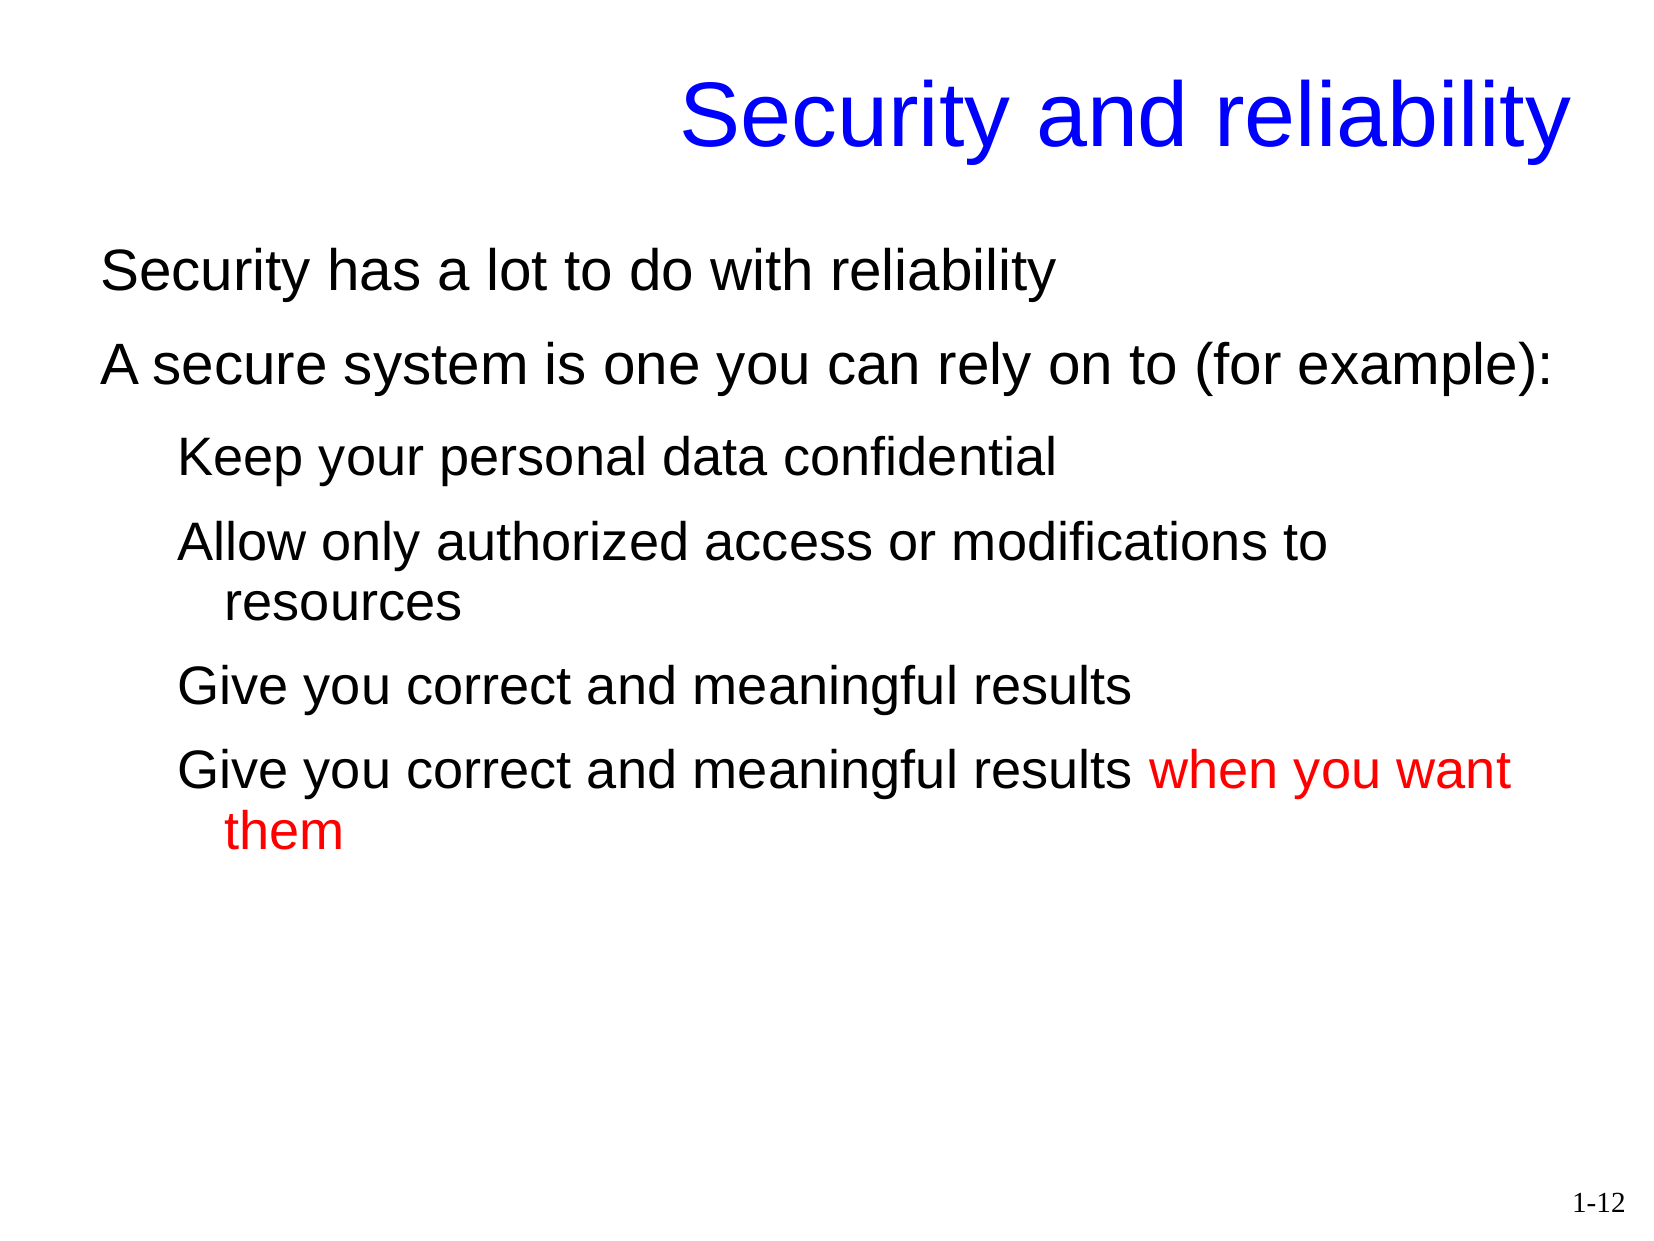

# Security and reliability
Security has a lot to do with reliability
A secure system is one you can rely on to (for example):
Keep your personal data confidential
Allow only authorized access or modifications to resources
Give you correct and meaningful results
Give you correct and meaningful results when you want them